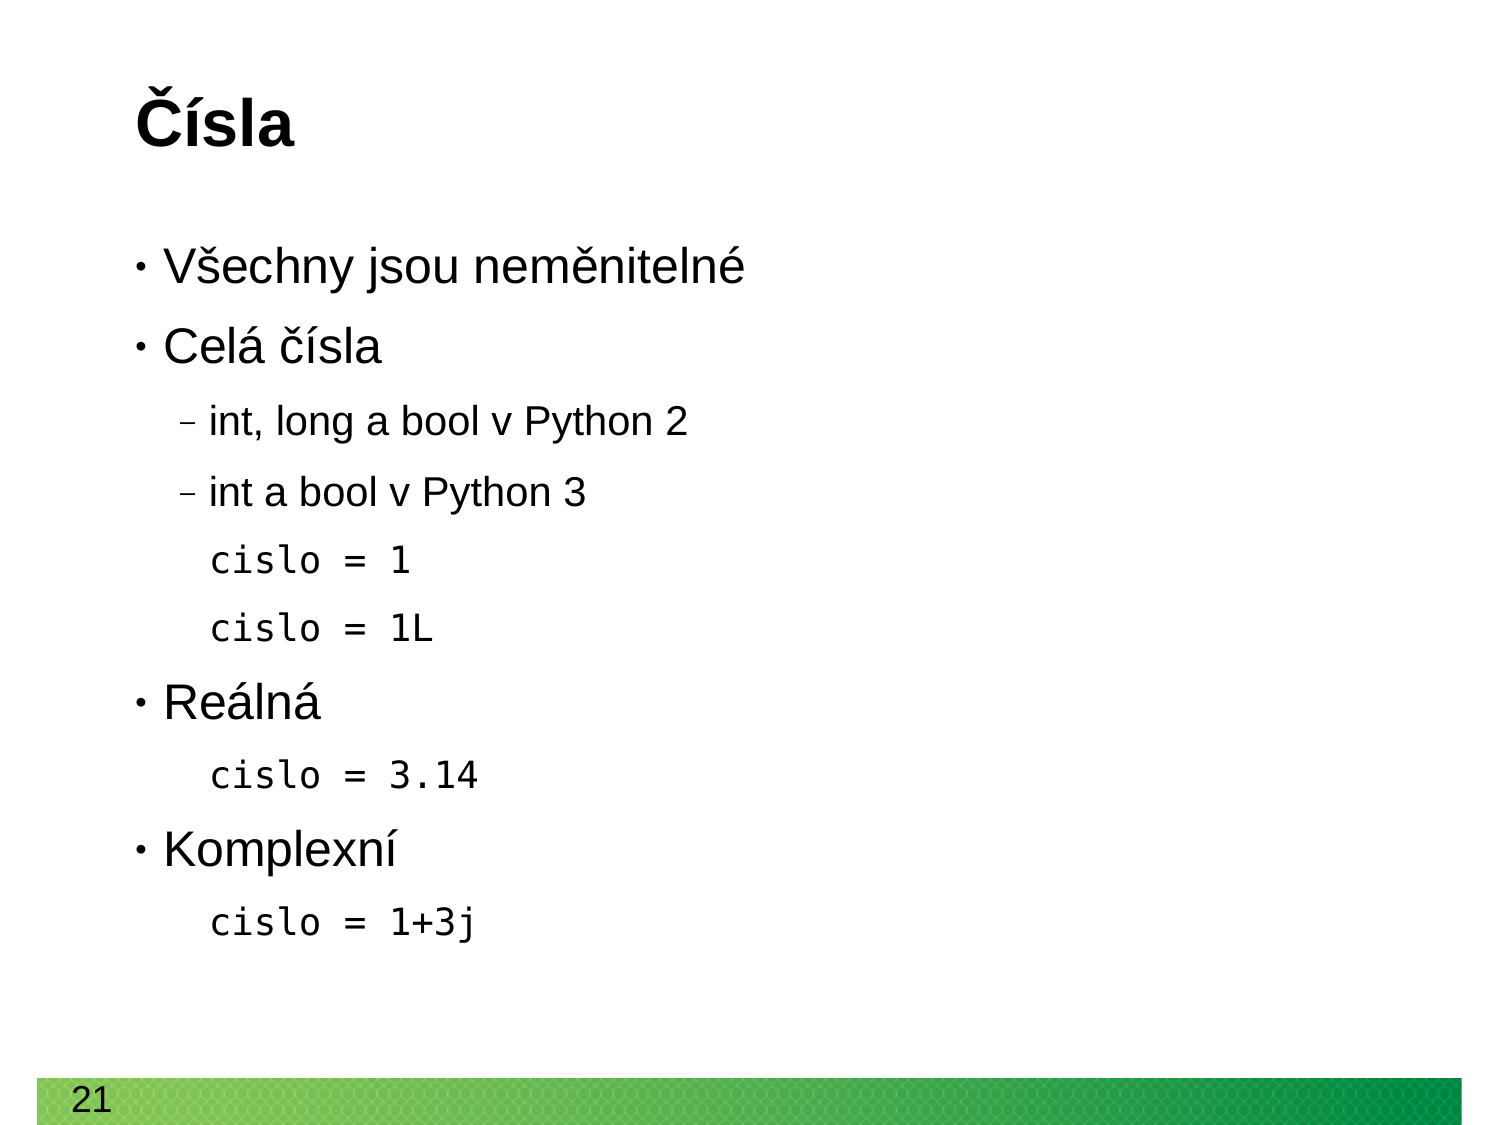

# Čísla
Všechny jsou neměnitelné
Celá čísla
int, long a bool v Python 2
int a bool v Python 3
cislo = 1
cislo = 1L
Reálná
cislo = 3.14
Komplexní
cislo = 1+3j